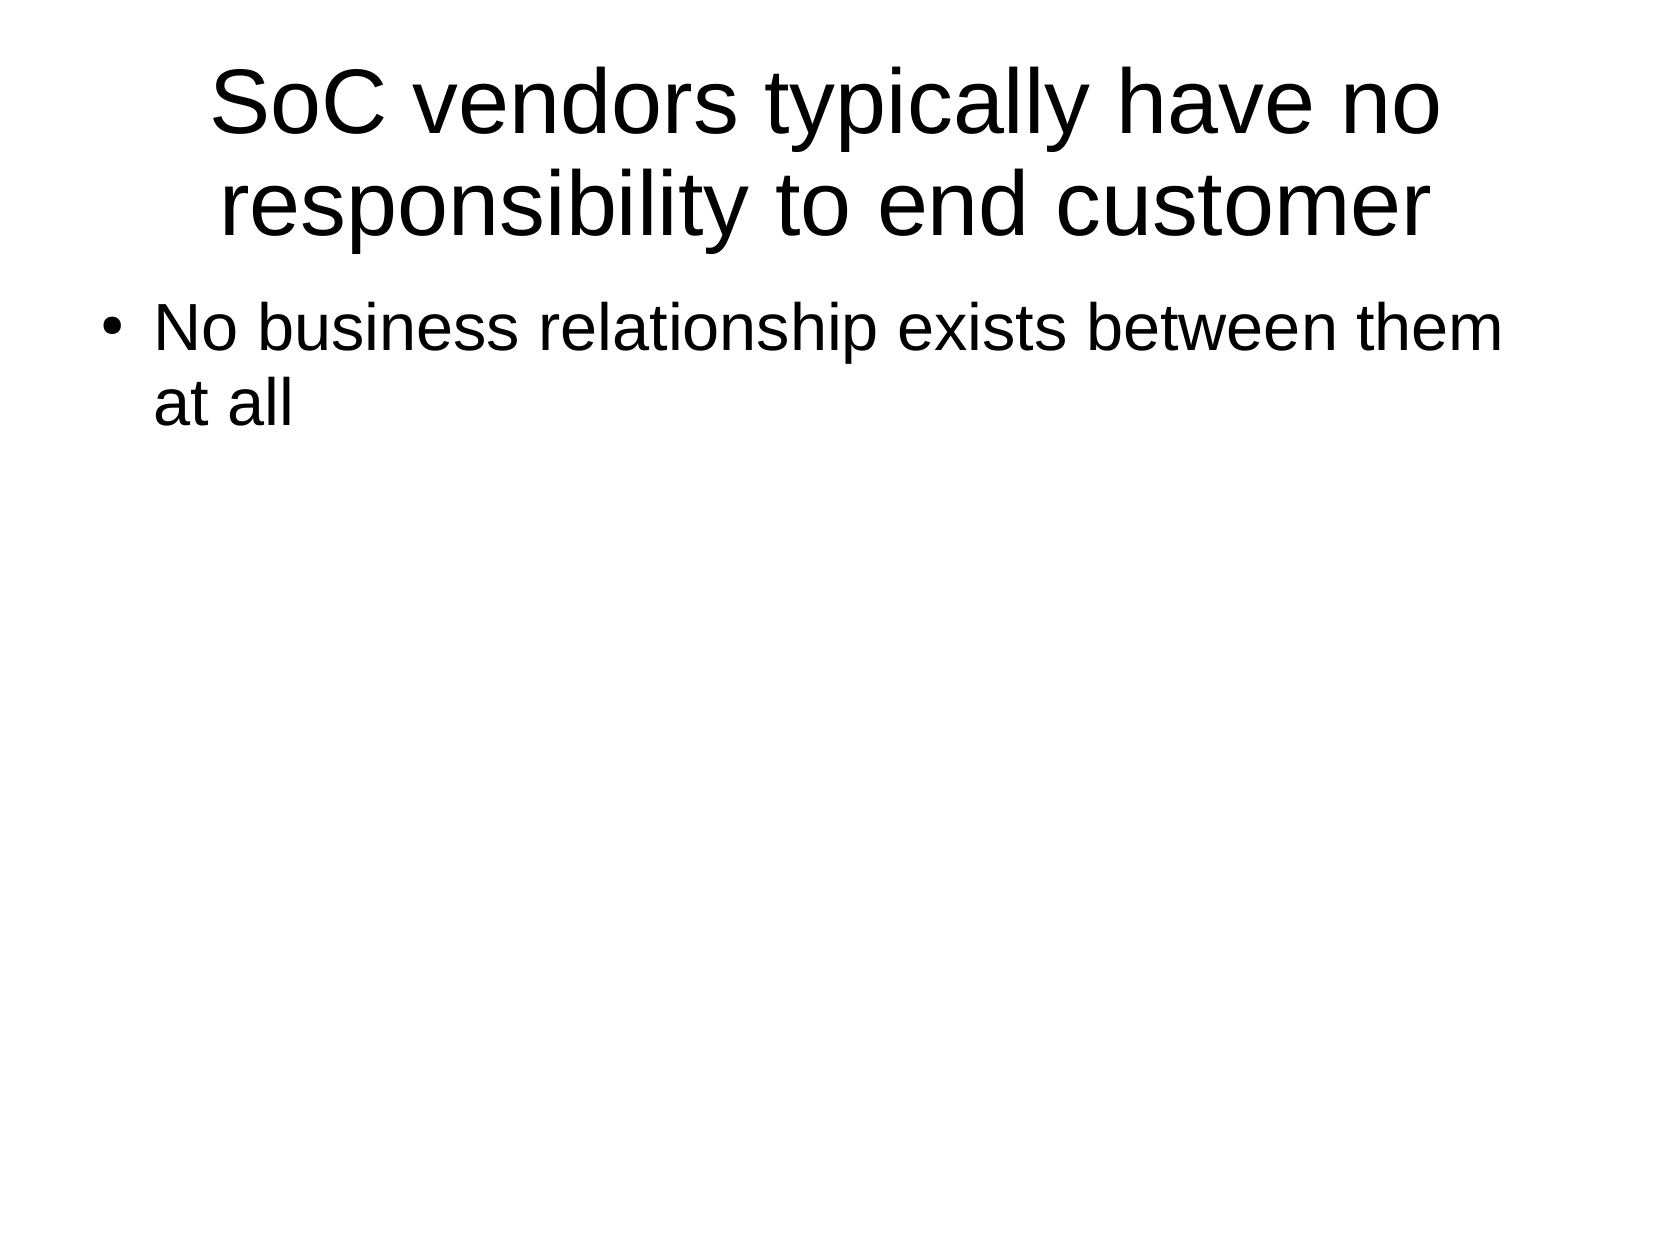

# SoC vendors typically have no responsibility to end customer
No business relationship exists between them at all